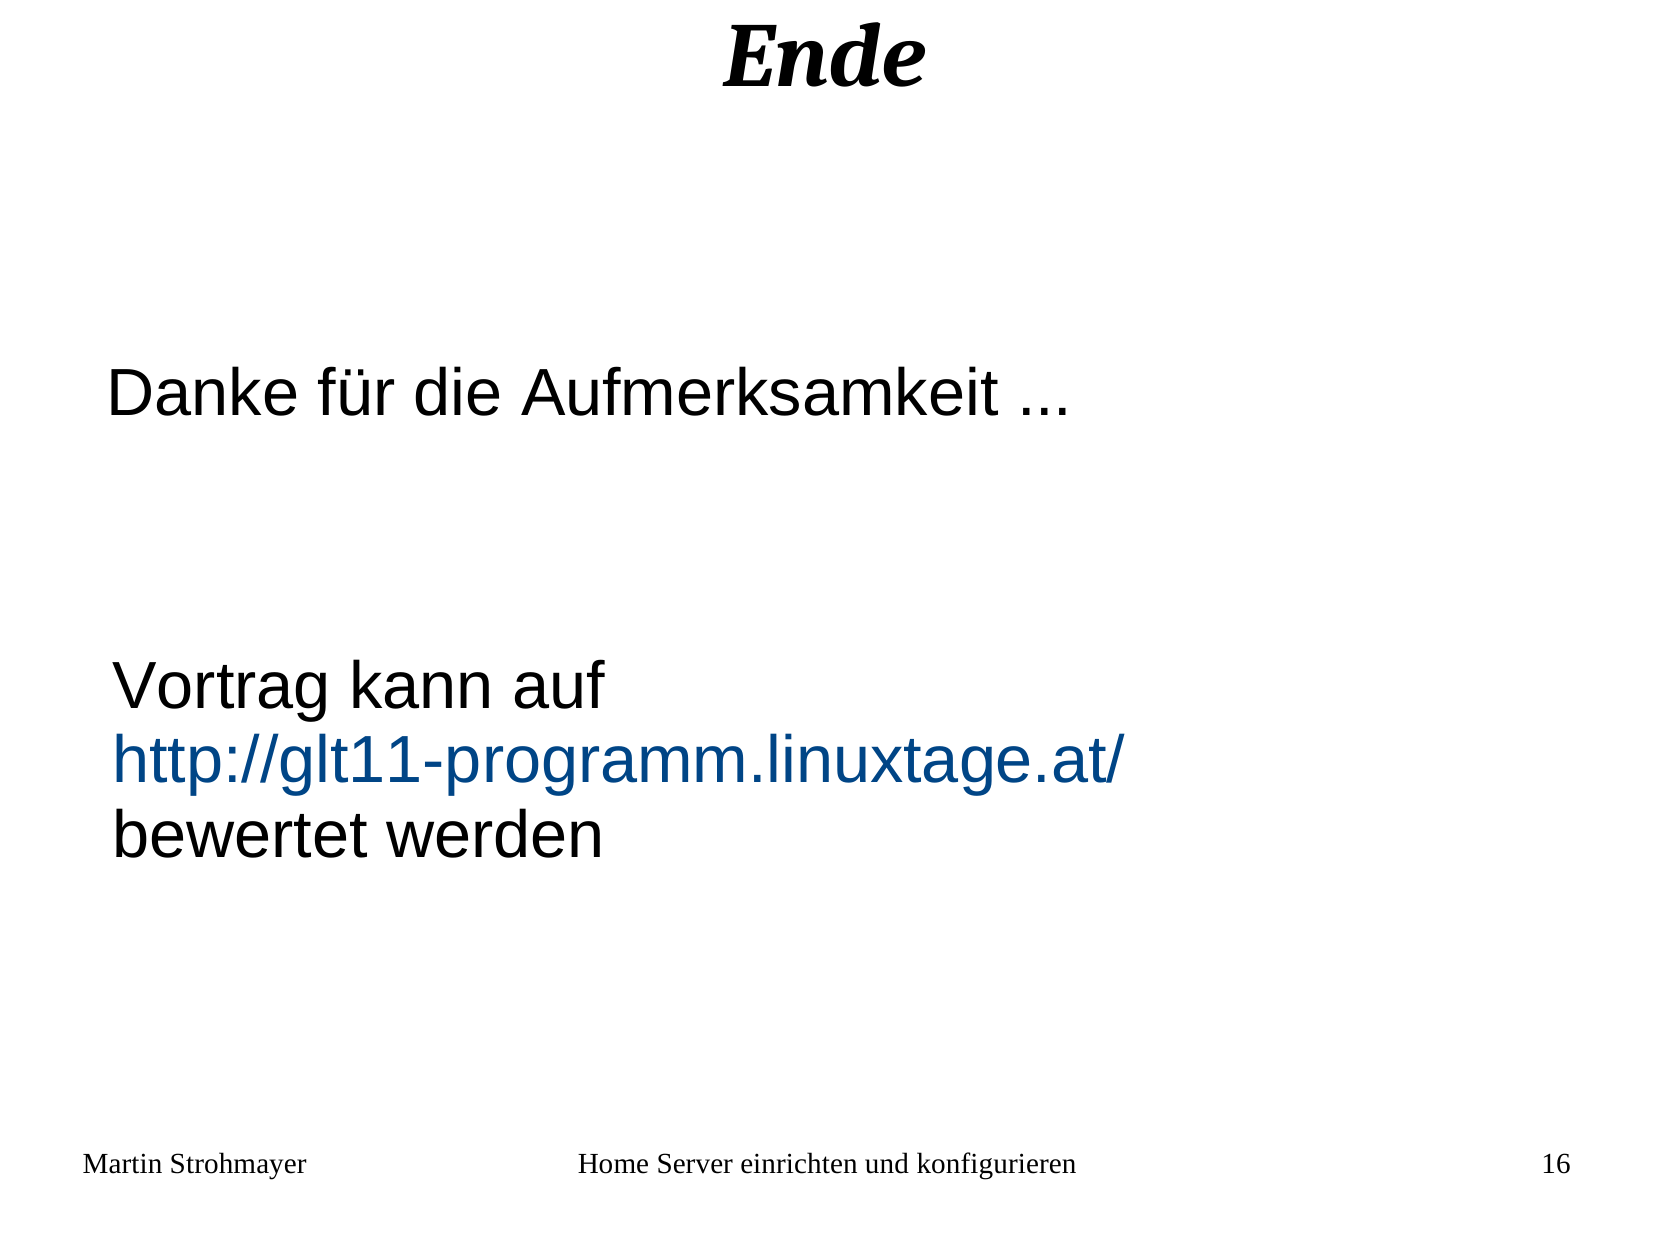

Ende
# Danke für die Aufmerksamkeit ...
Vortrag kann auf
http://glt11-programm.linuxtage.at/
bewertet werden
Martin Strohmayer
Home Server einrichten und konfigurieren
16